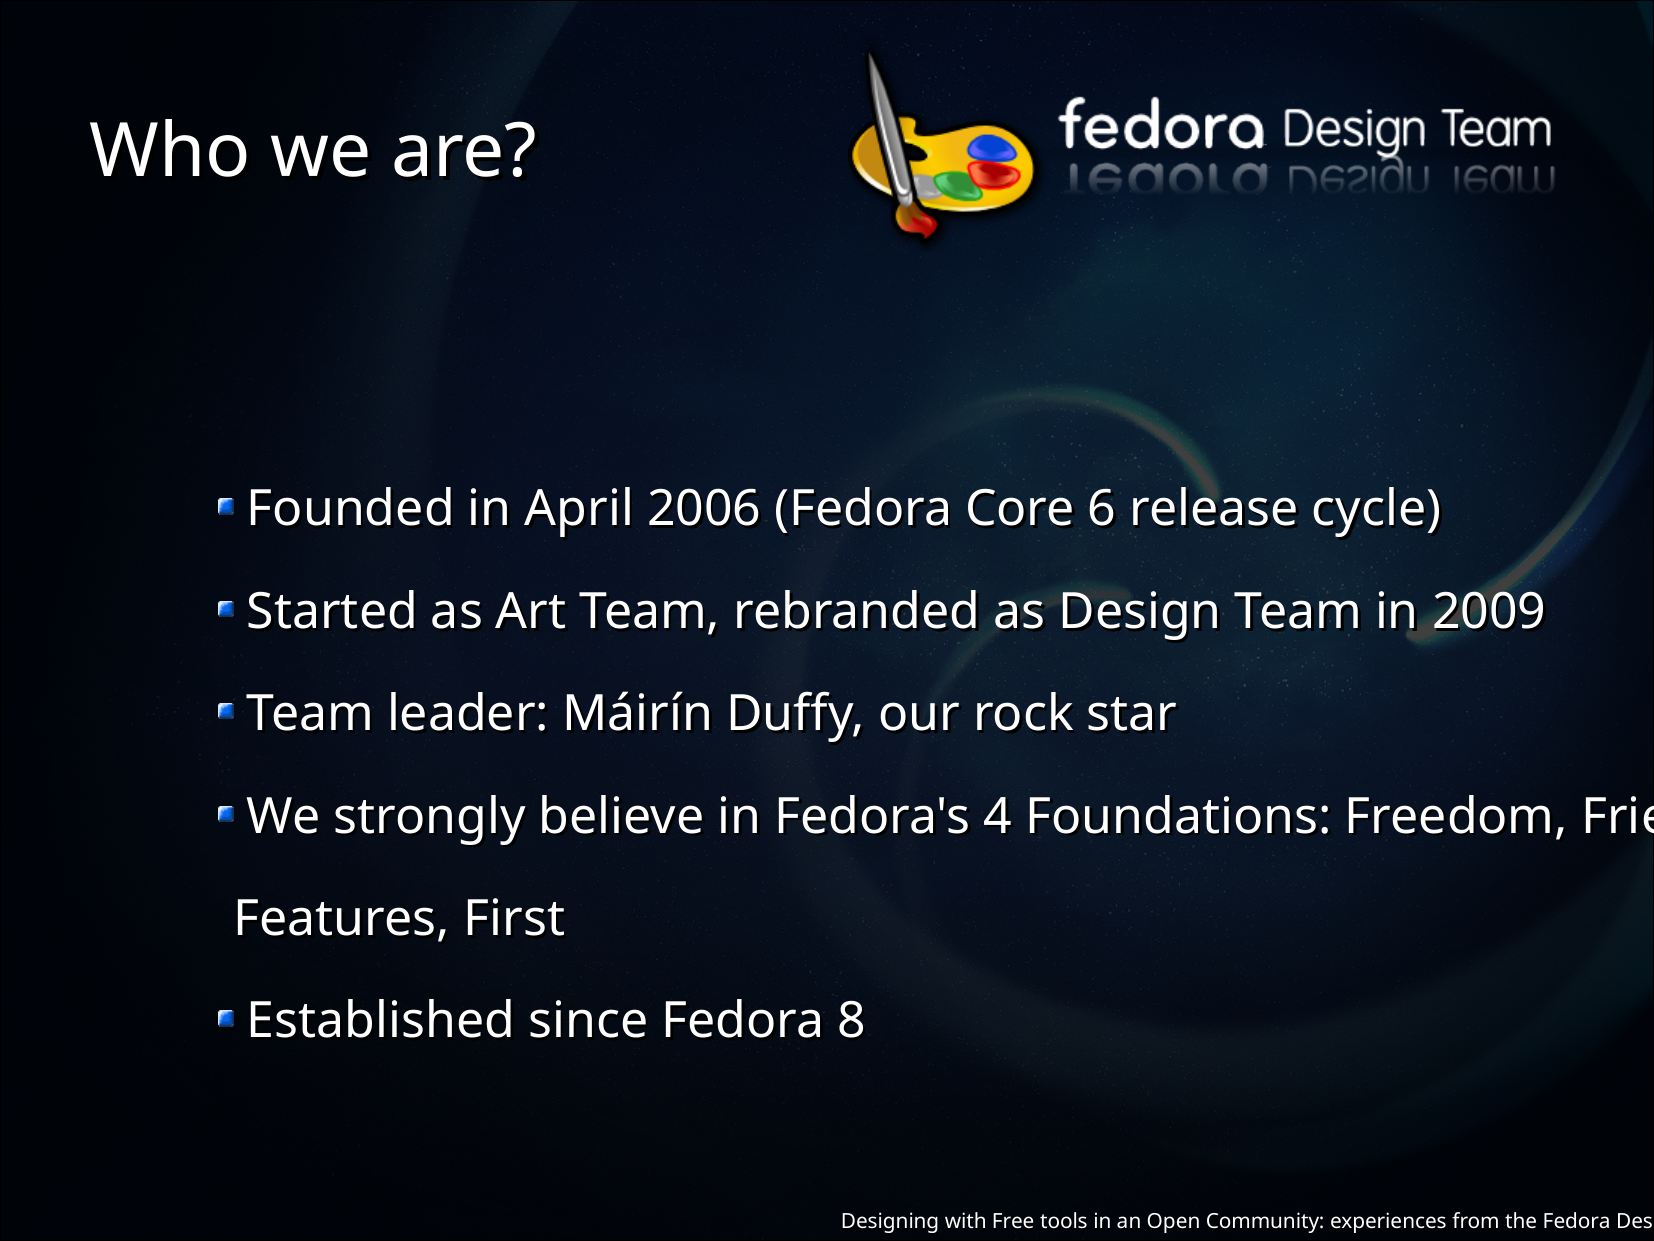

Who we are?
 Founded in April 2006 (Fedora Core 6 release cycle)
 Started as Art Team, rebranded as Design Team in 2009
 Team leader: Máirín Duffy, our rock star
 We strongly believe in Fedora's 4 Foundations: Freedom, Friends,
Features, First
 Established since Fedora 8
Designing with Free tools in an Open Community: experiences from the Fedora Design Team